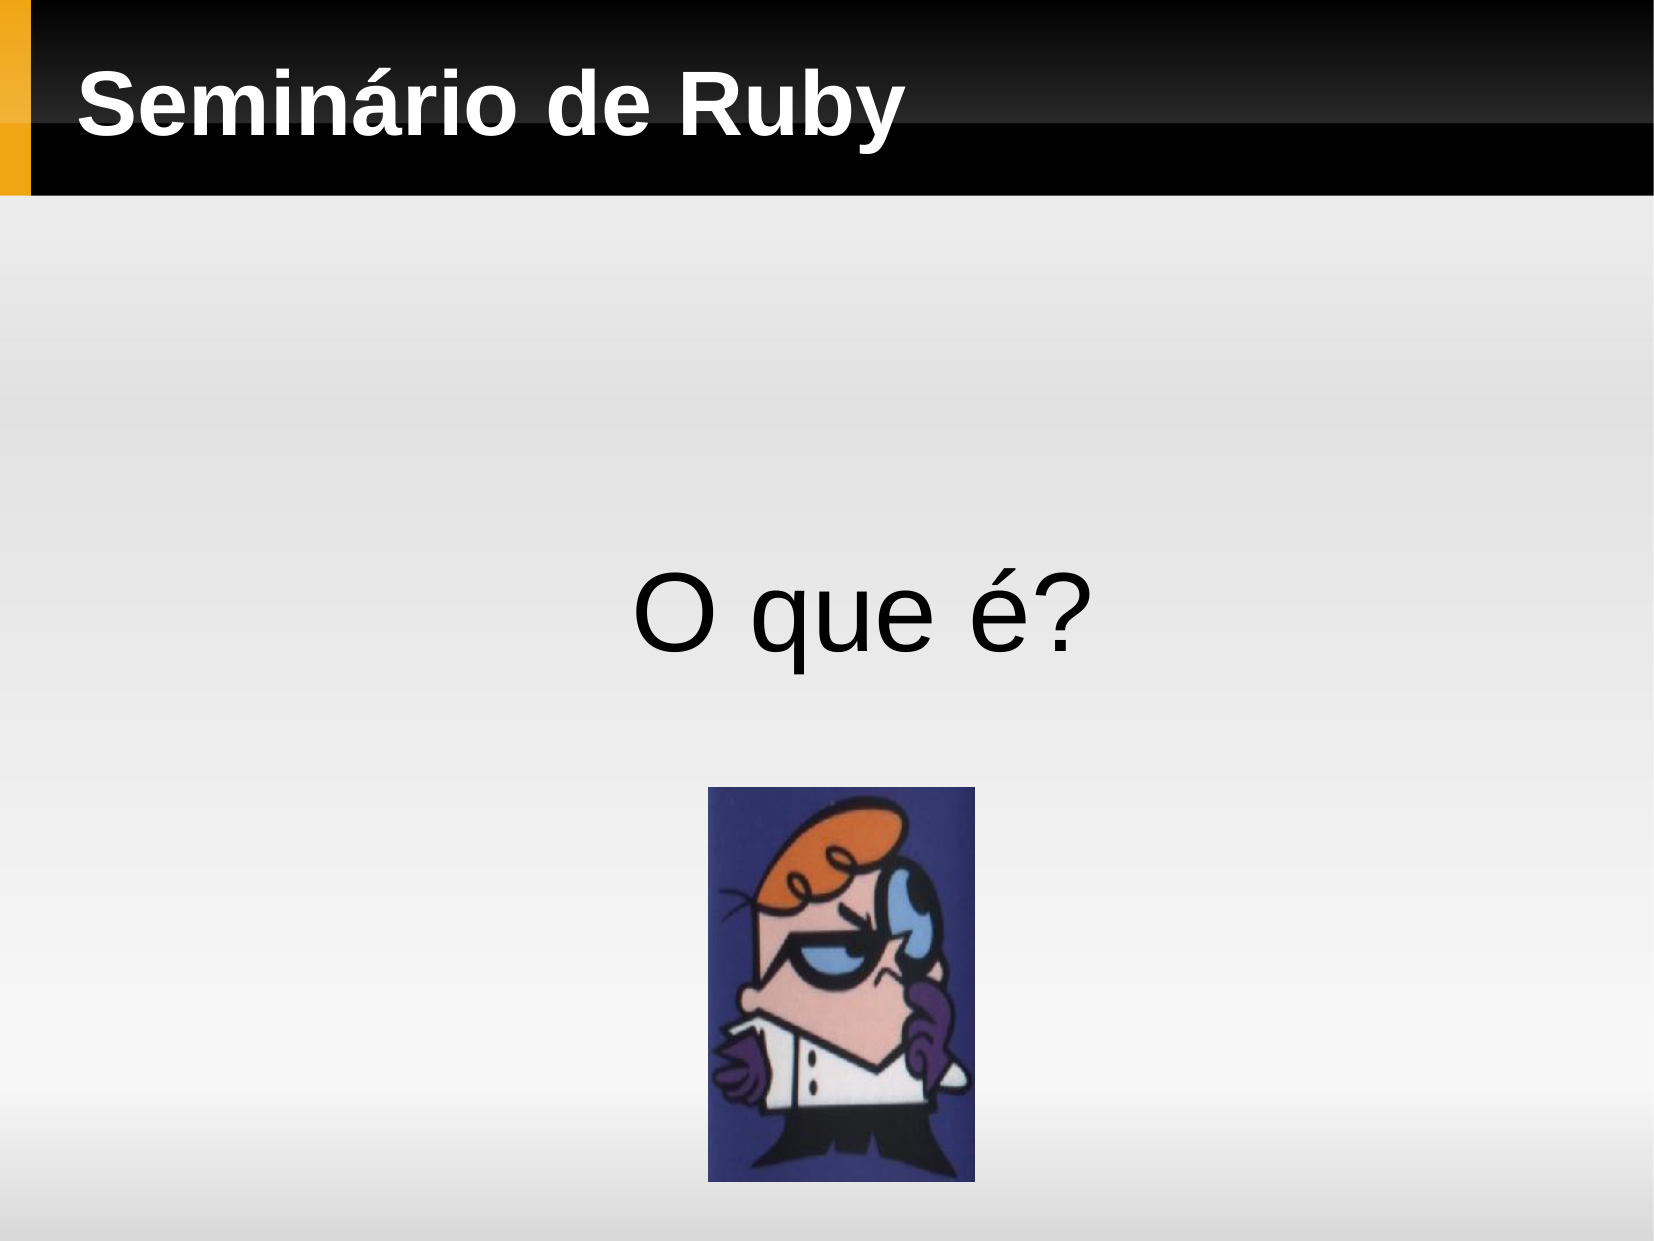

# Seminário de Ruby
O que é?